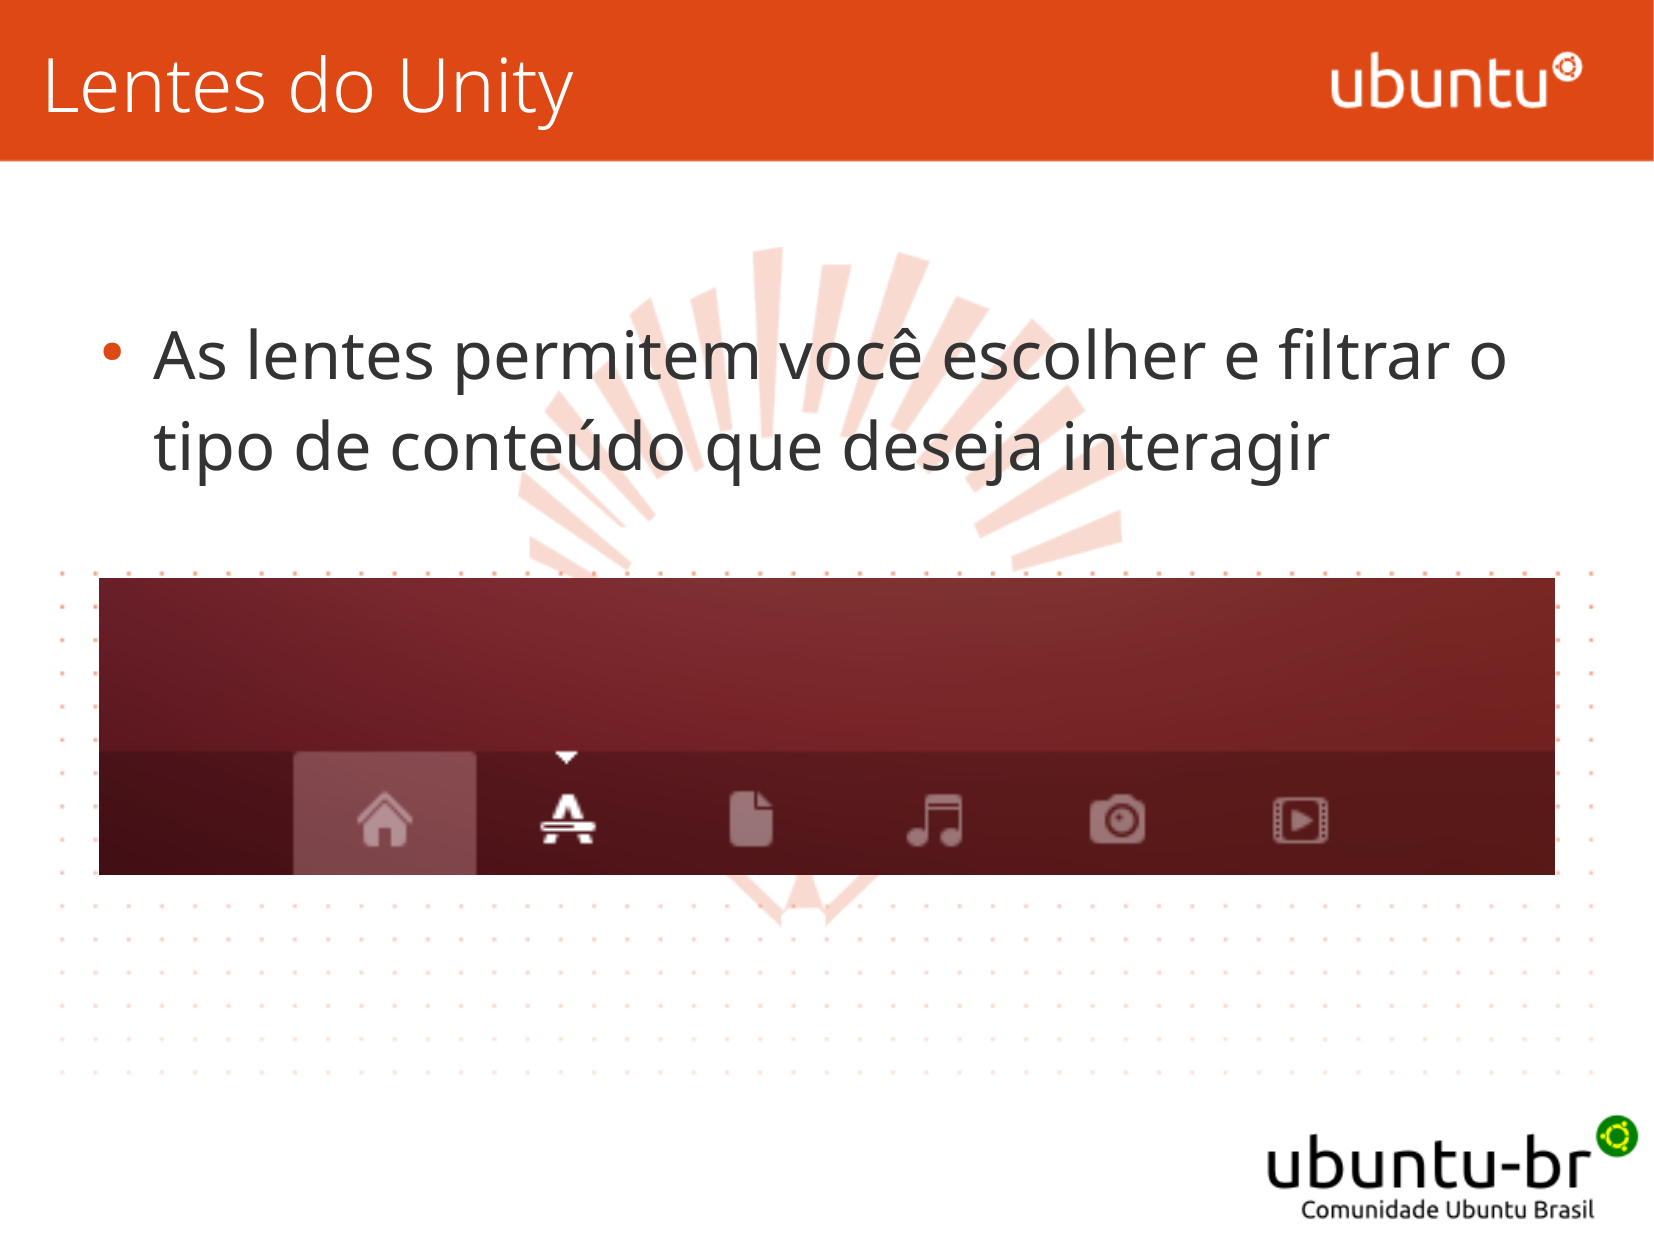

# Lentes do Unity
As lentes permitem você escolher e filtrar o tipo de conteúdo que deseja interagir